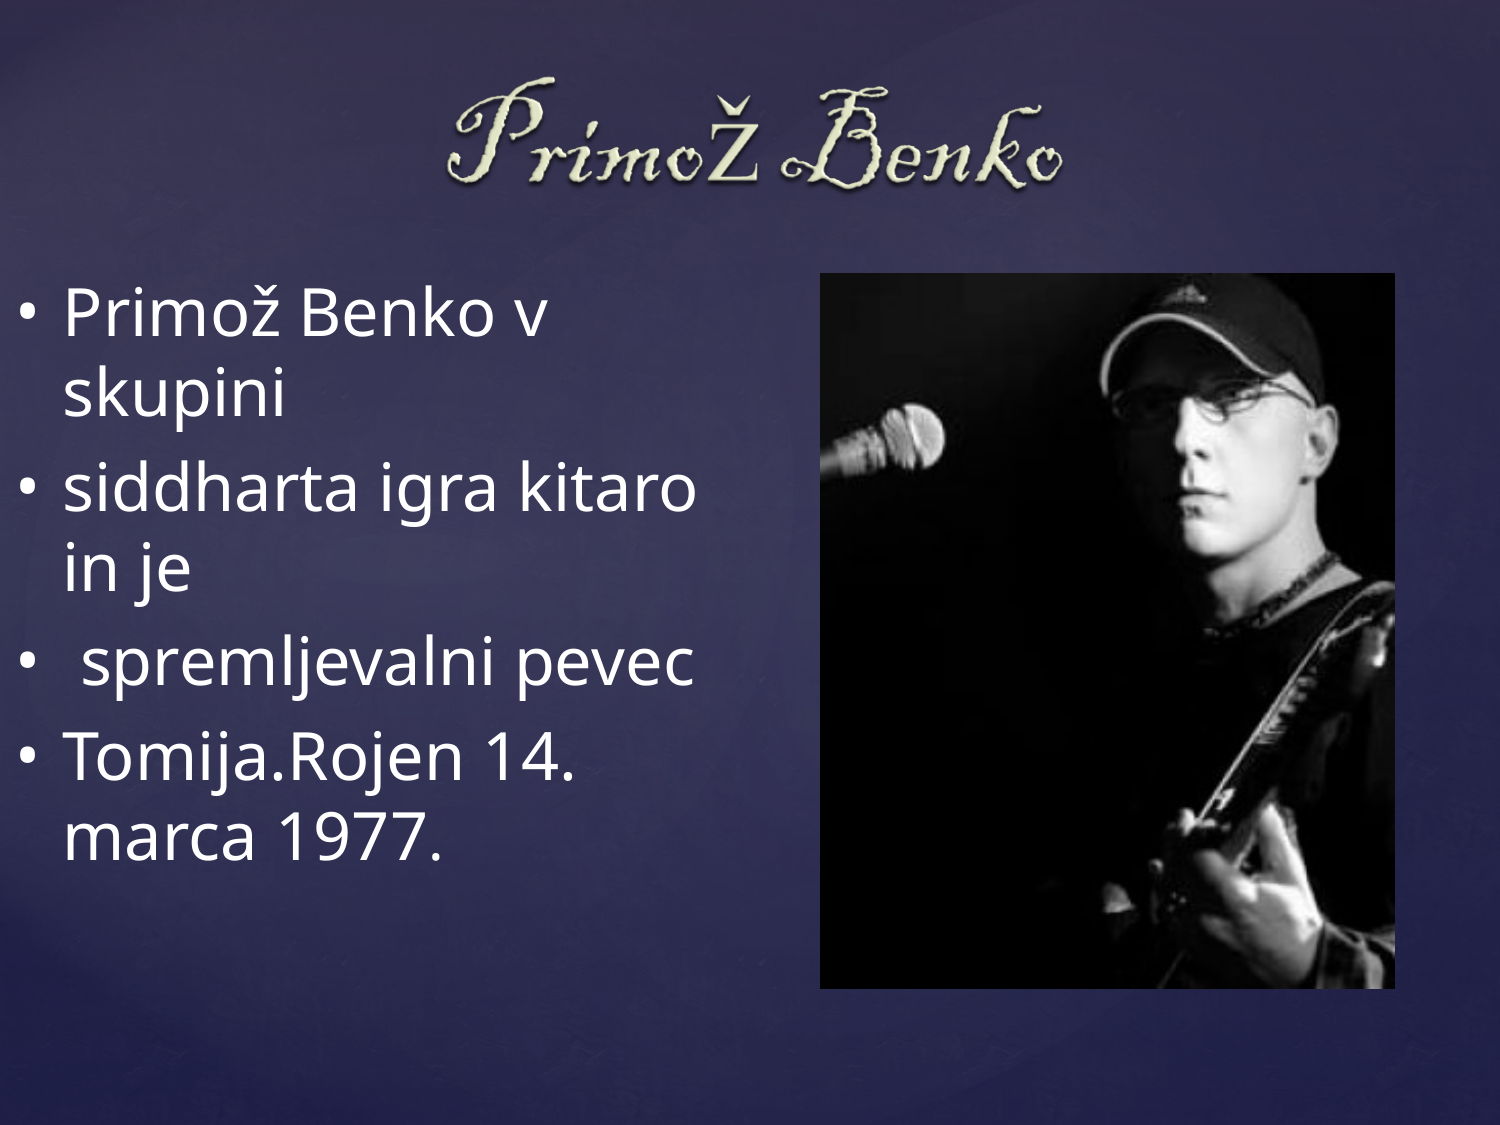

# Primož Benko v skupini
siddharta igra kitaro in je
 spremljevalni pevec
Tomija.Rojen 14. marca 1977.